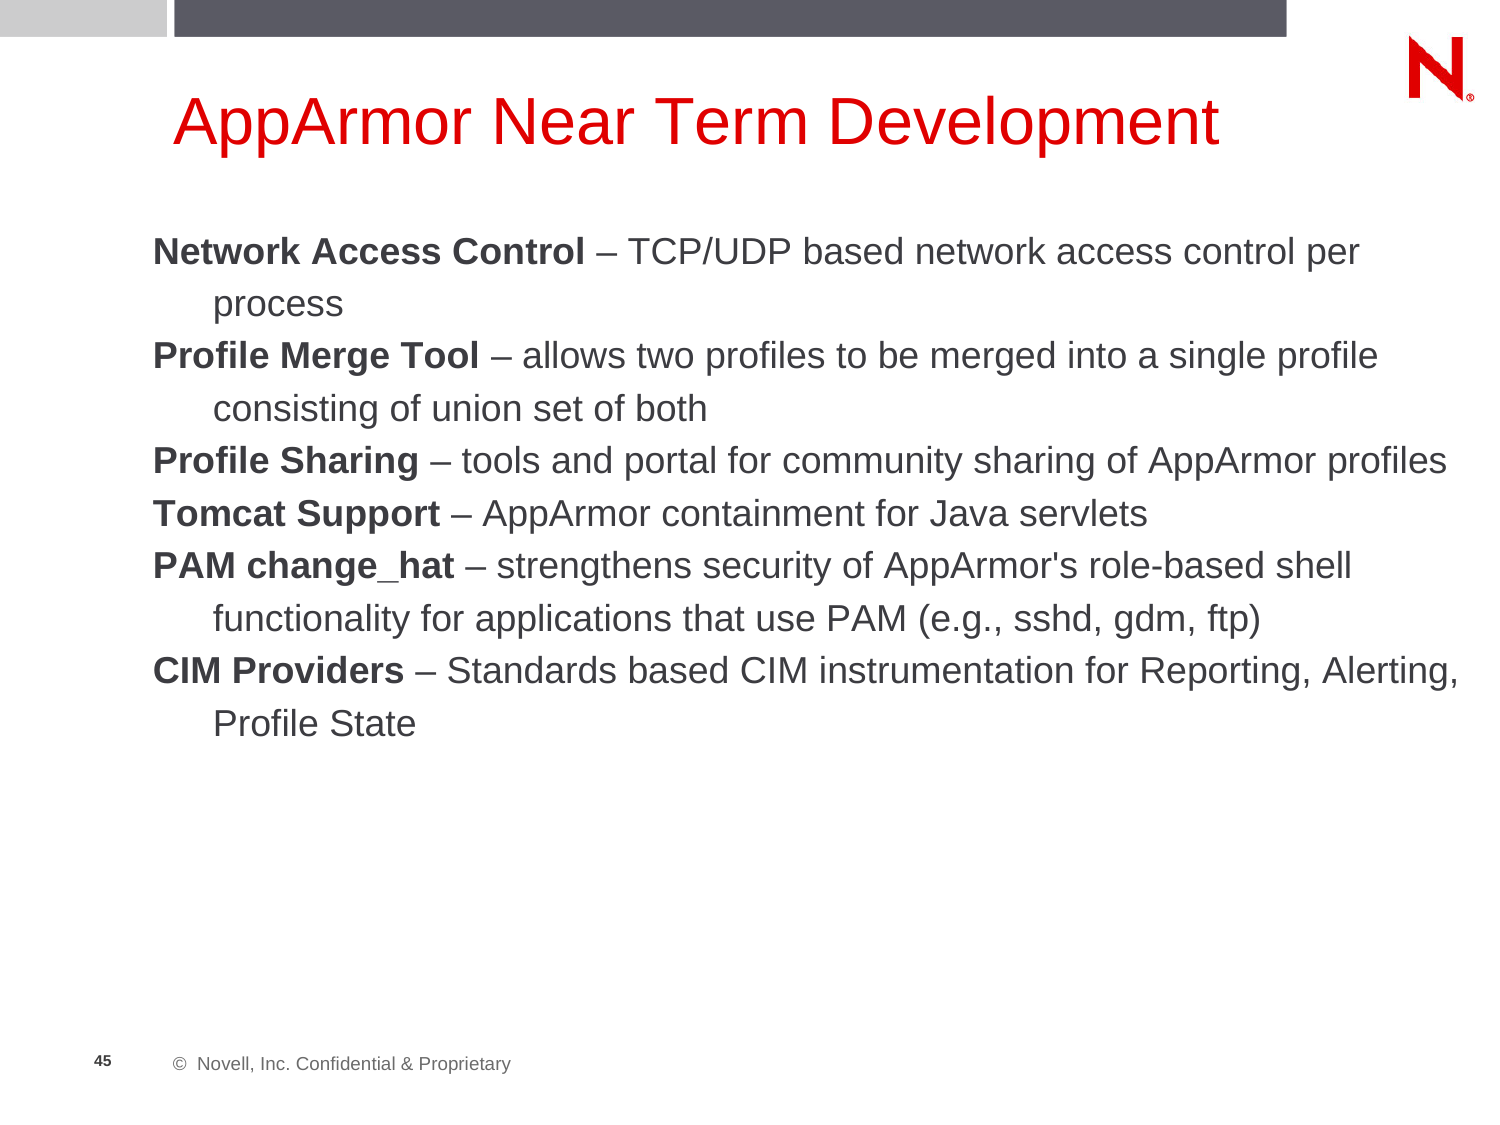

# AppArmor Near Term Development
Network Access Control – TCP/UDP based network access control per process
Profile Merge Tool – allows two profiles to be merged into a single profile consisting of union set of both
Profile Sharing – tools and portal for community sharing of AppArmor profiles
Tomcat Support – AppArmor containment for Java servlets
PAM change_hat – strengthens security of AppArmor's role-based shell functionality for applications that use PAM (e.g., sshd, gdm, ftp)
CIM Providers – Standards based CIM instrumentation for Reporting, Alerting, Profile State